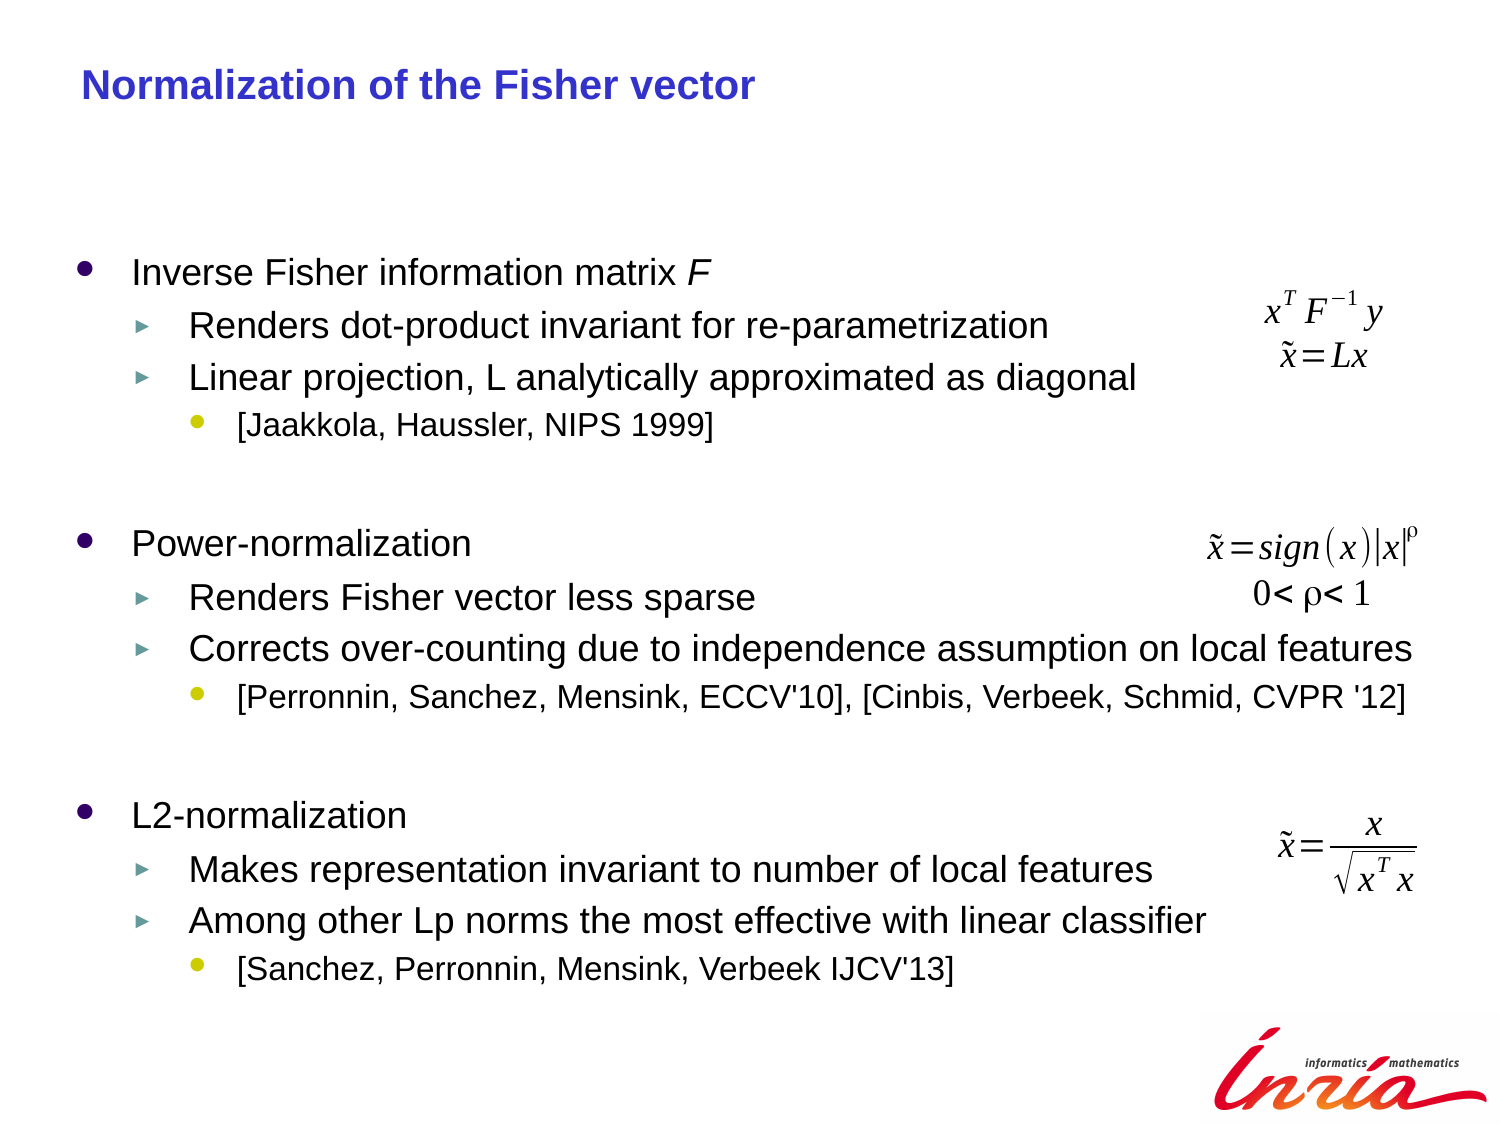

# Normalization of the Fisher vector
Inverse Fisher information matrix F
Renders dot-product invariant for re-parametrization
Linear projection, L analytically approximated as diagonal
[Jaakkola, Haussler, NIPS 1999]
Power-normalization
Renders Fisher vector less sparse
Corrects over-counting due to independence assumption on local features
[Perronnin, Sanchez, Mensink, ECCV'10], [Cinbis, Verbeek, Schmid, CVPR '12]
L2-normalization
Makes representation invariant to number of local features
Among other Lp norms the most effective with linear classifier
[Sanchez, Perronnin, Mensink, Verbeek IJCV'13]